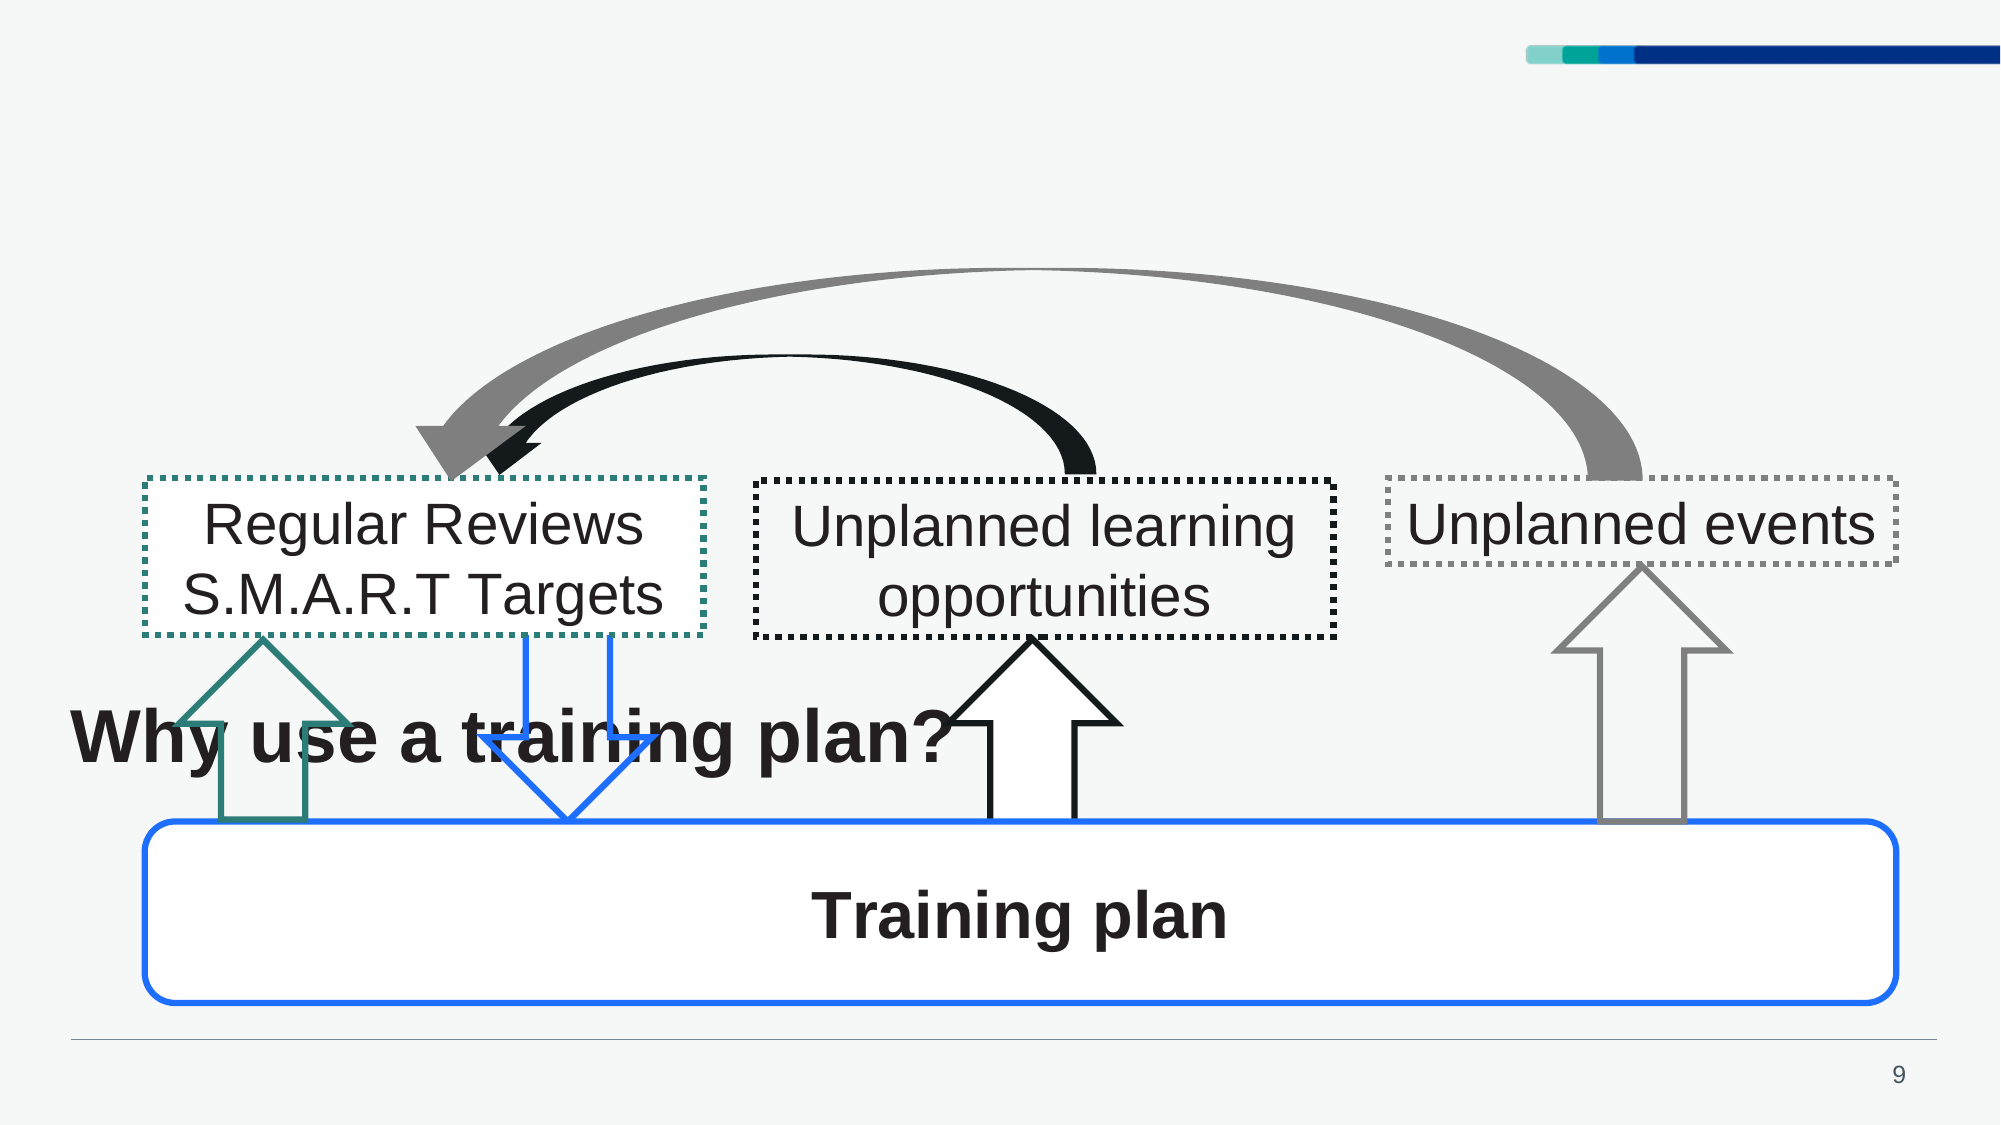

Regular Reviews
S.M.A.R.T Targets
Unplanned events
Unplanned learning opportunities
Training plan
# Why use a training plan?